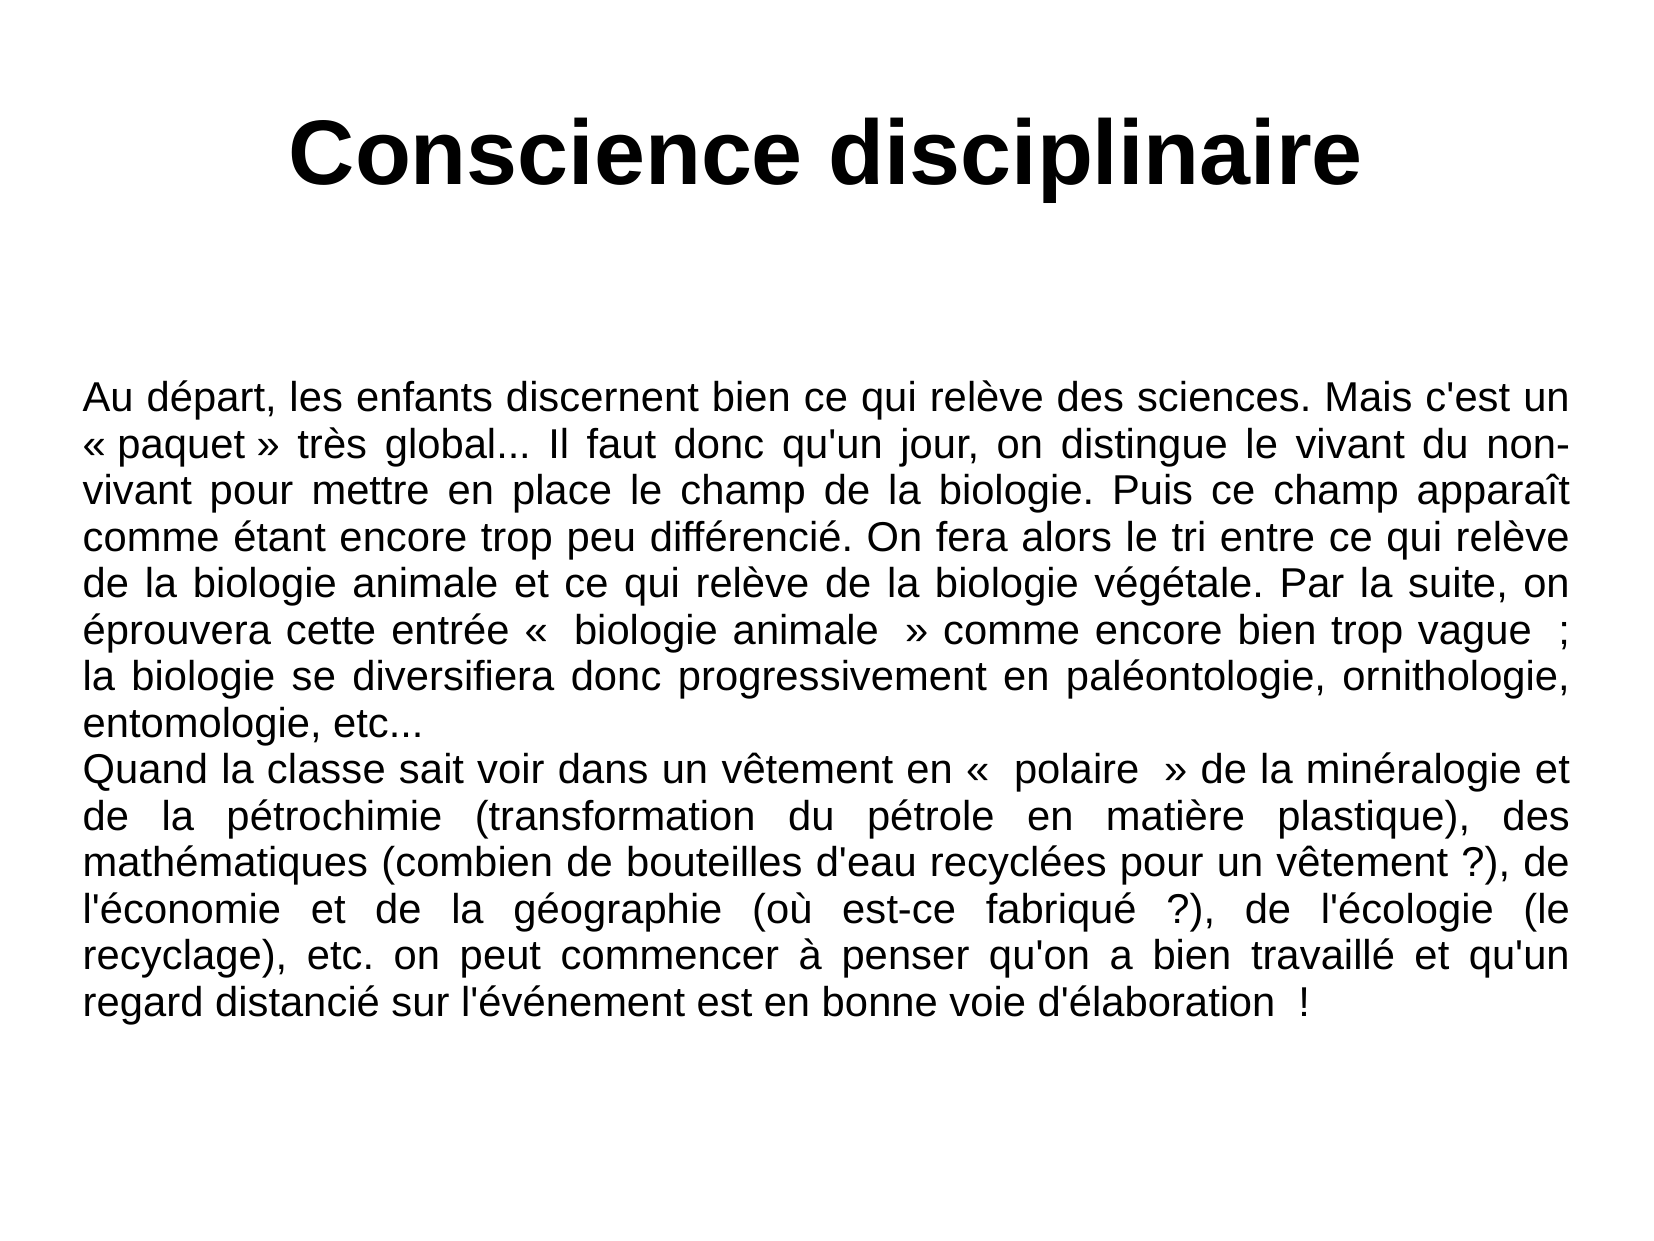

# Conscience disciplinaire
Au départ, les enfants discernent bien ce qui relève des sciences. Mais c'est un « paquet » très global... Il faut donc qu'un jour, on distingue le vivant du non-vivant pour mettre en place le champ de la biologie. Puis ce champ apparaît comme étant encore trop peu différencié. On fera alors le tri entre ce qui relève de la biologie animale et ce qui relève de la biologie végétale. Par la suite, on éprouvera cette entrée «  biologie animale  » comme encore bien trop vague  ; la biologie se diversifiera donc progressivement en paléontologie, ornithologie, entomologie, etc...
Quand la classe sait voir dans un vêtement en «  polaire  » de la minéralogie et de la pétrochimie (transformation du pétrole en matière plastique), des mathématiques (combien de bouteilles d'eau recyclées pour un vêtement ?), de l'économie et de la géographie (où est-ce fabriqué ?), de l'écologie (le recyclage), etc. on peut commencer à penser qu'on a bien travaillé et qu'un regard distancié sur l'événement est en bonne voie d'élaboration  !